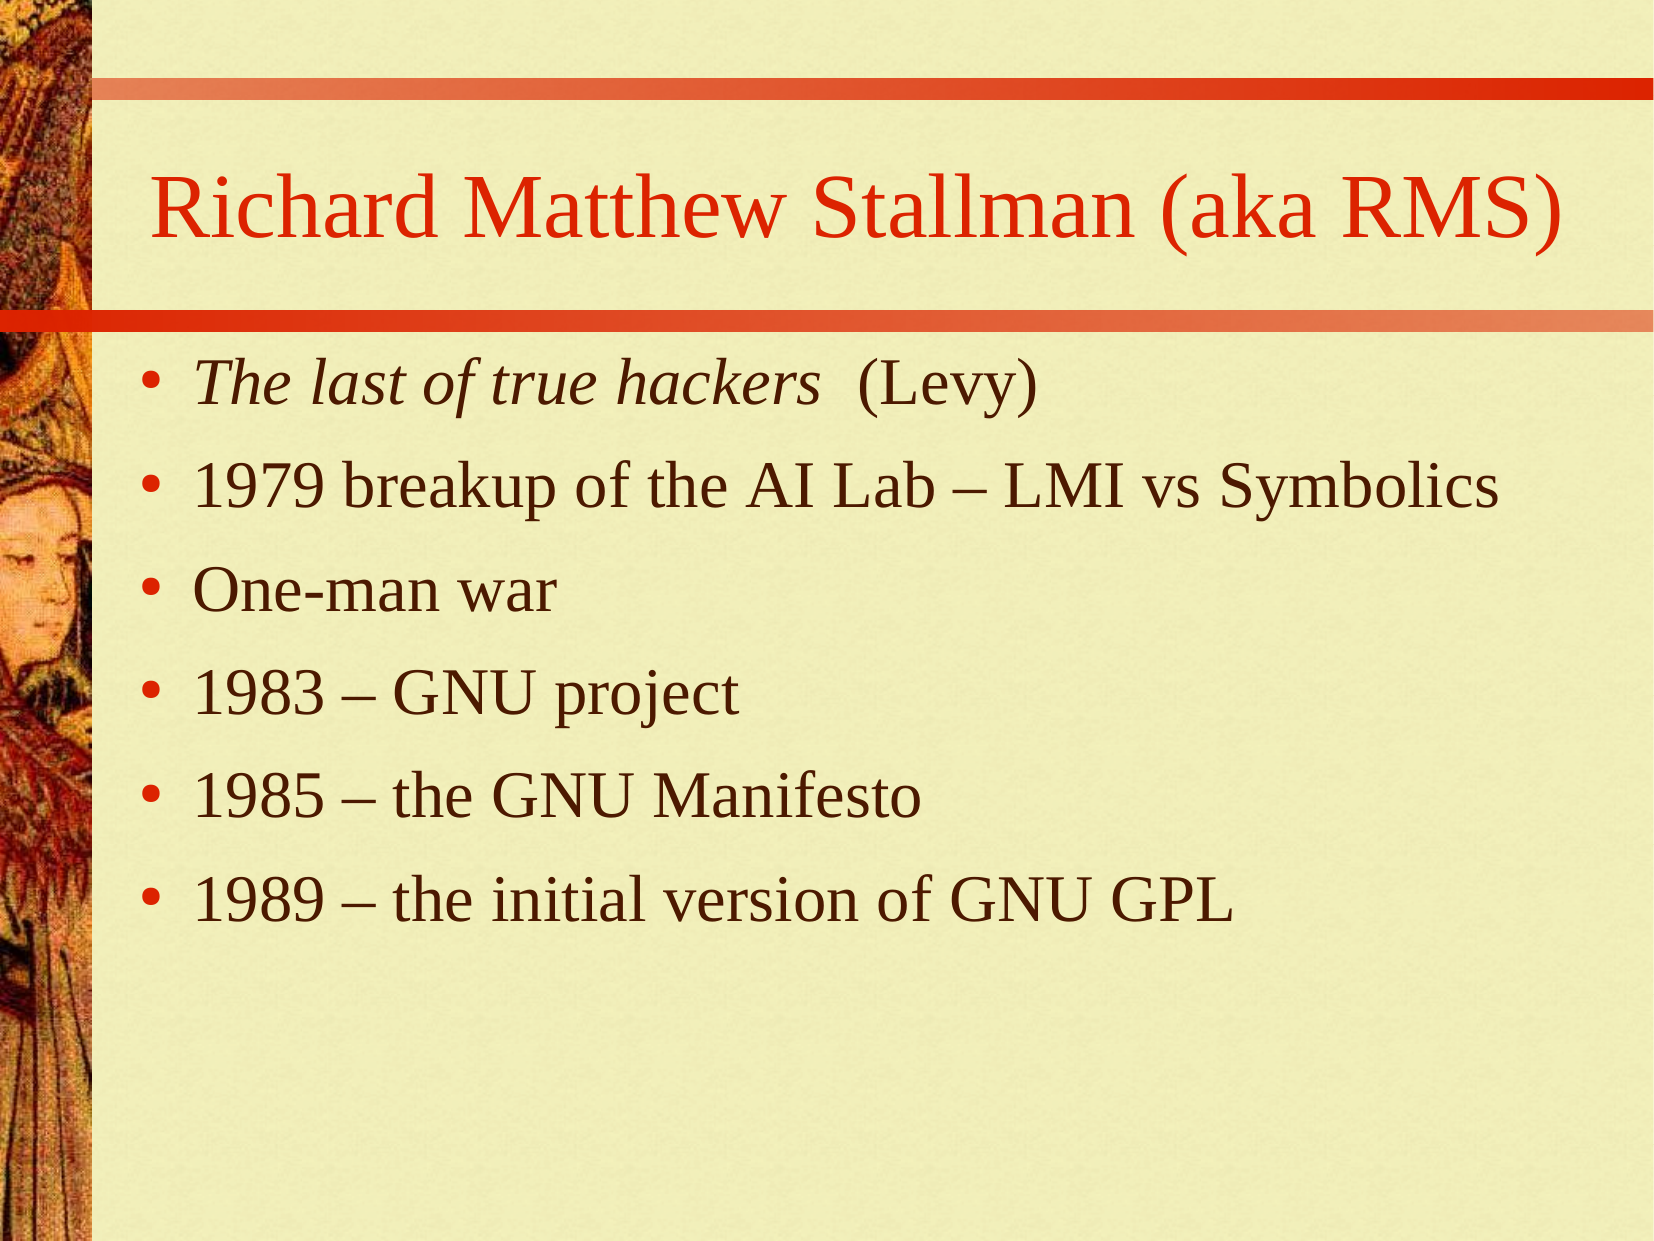

# Richard Matthew Stallman (aka RMS)
The last of true hackers (Levy)
1979 breakup of the AI Lab – LMI vs Symbolics
One-man war
1983 – GNU project
1985 – the GNU Manifesto
1989 – the initial version of GNU GPL